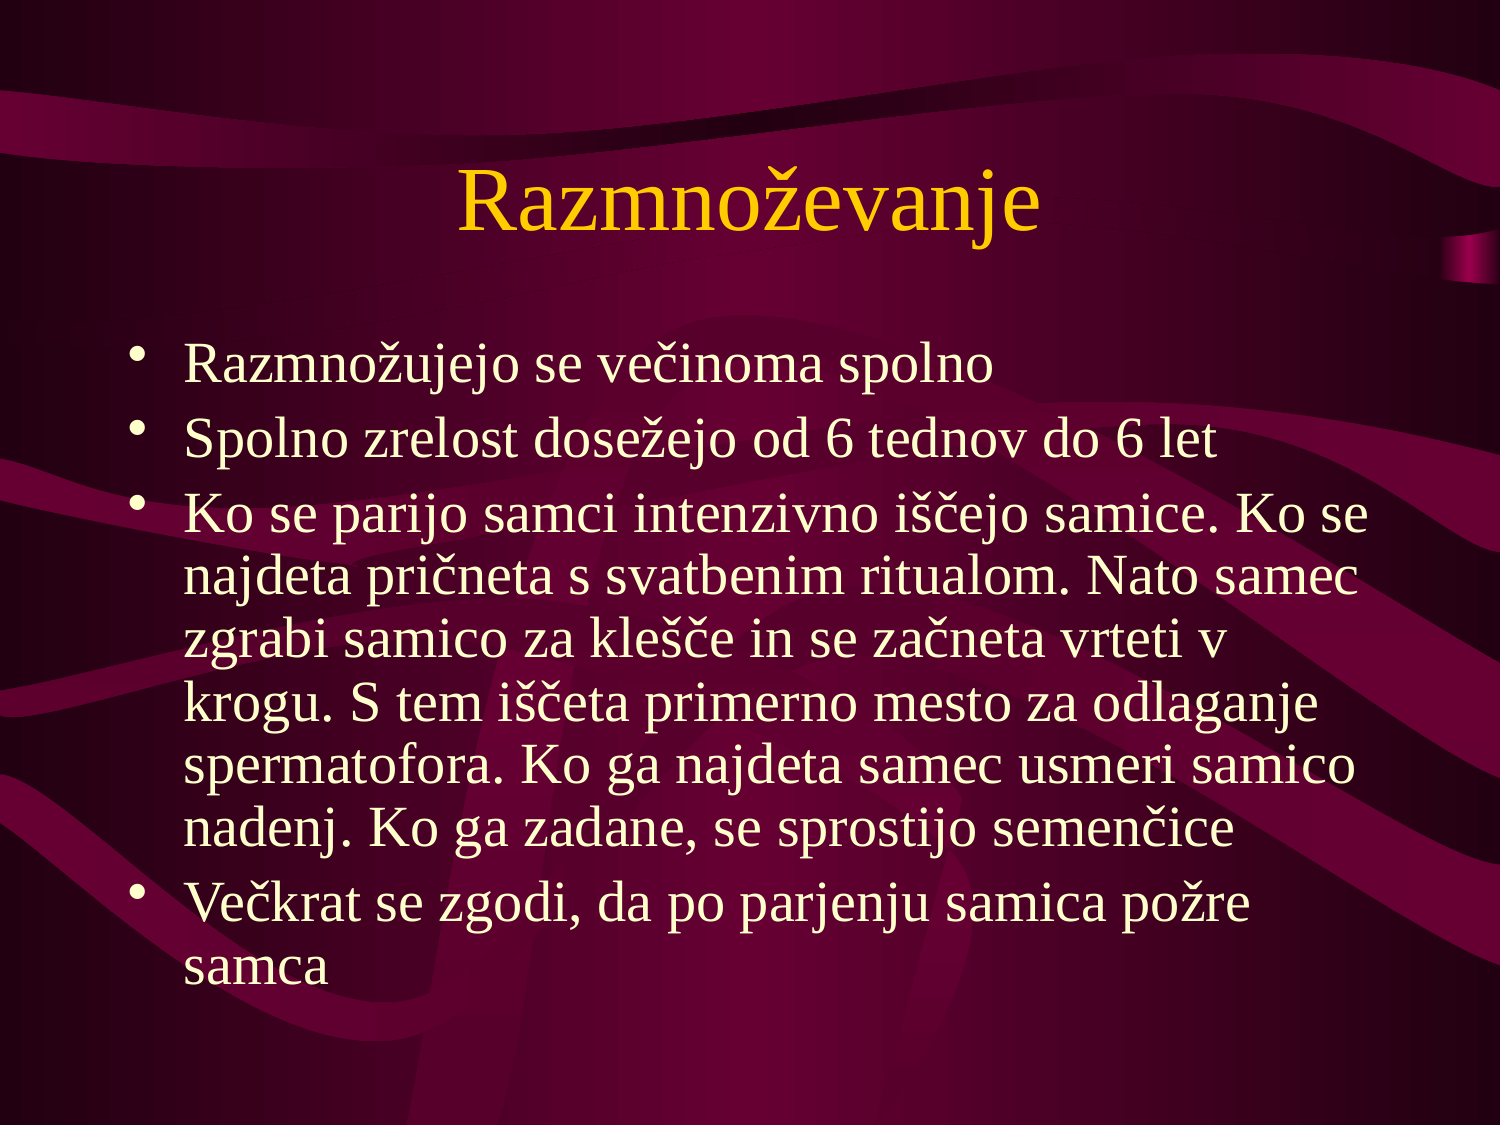

# Razmnoževanje
Razmnožujejo se večinoma spolno
Spolno zrelost dosežejo od 6 tednov do 6 let
Ko se parijo samci intenzivno iščejo samice. Ko se najdeta pričneta s svatbenim ritualom. Nato samec zgrabi samico za klešče in se začneta vrteti v krogu. S tem iščeta primerno mesto za odlaganje spermatofora. Ko ga najdeta samec usmeri samico nadenj. Ko ga zadane, se sprostijo semenčice
Večkrat se zgodi, da po parjenju samica požre samca